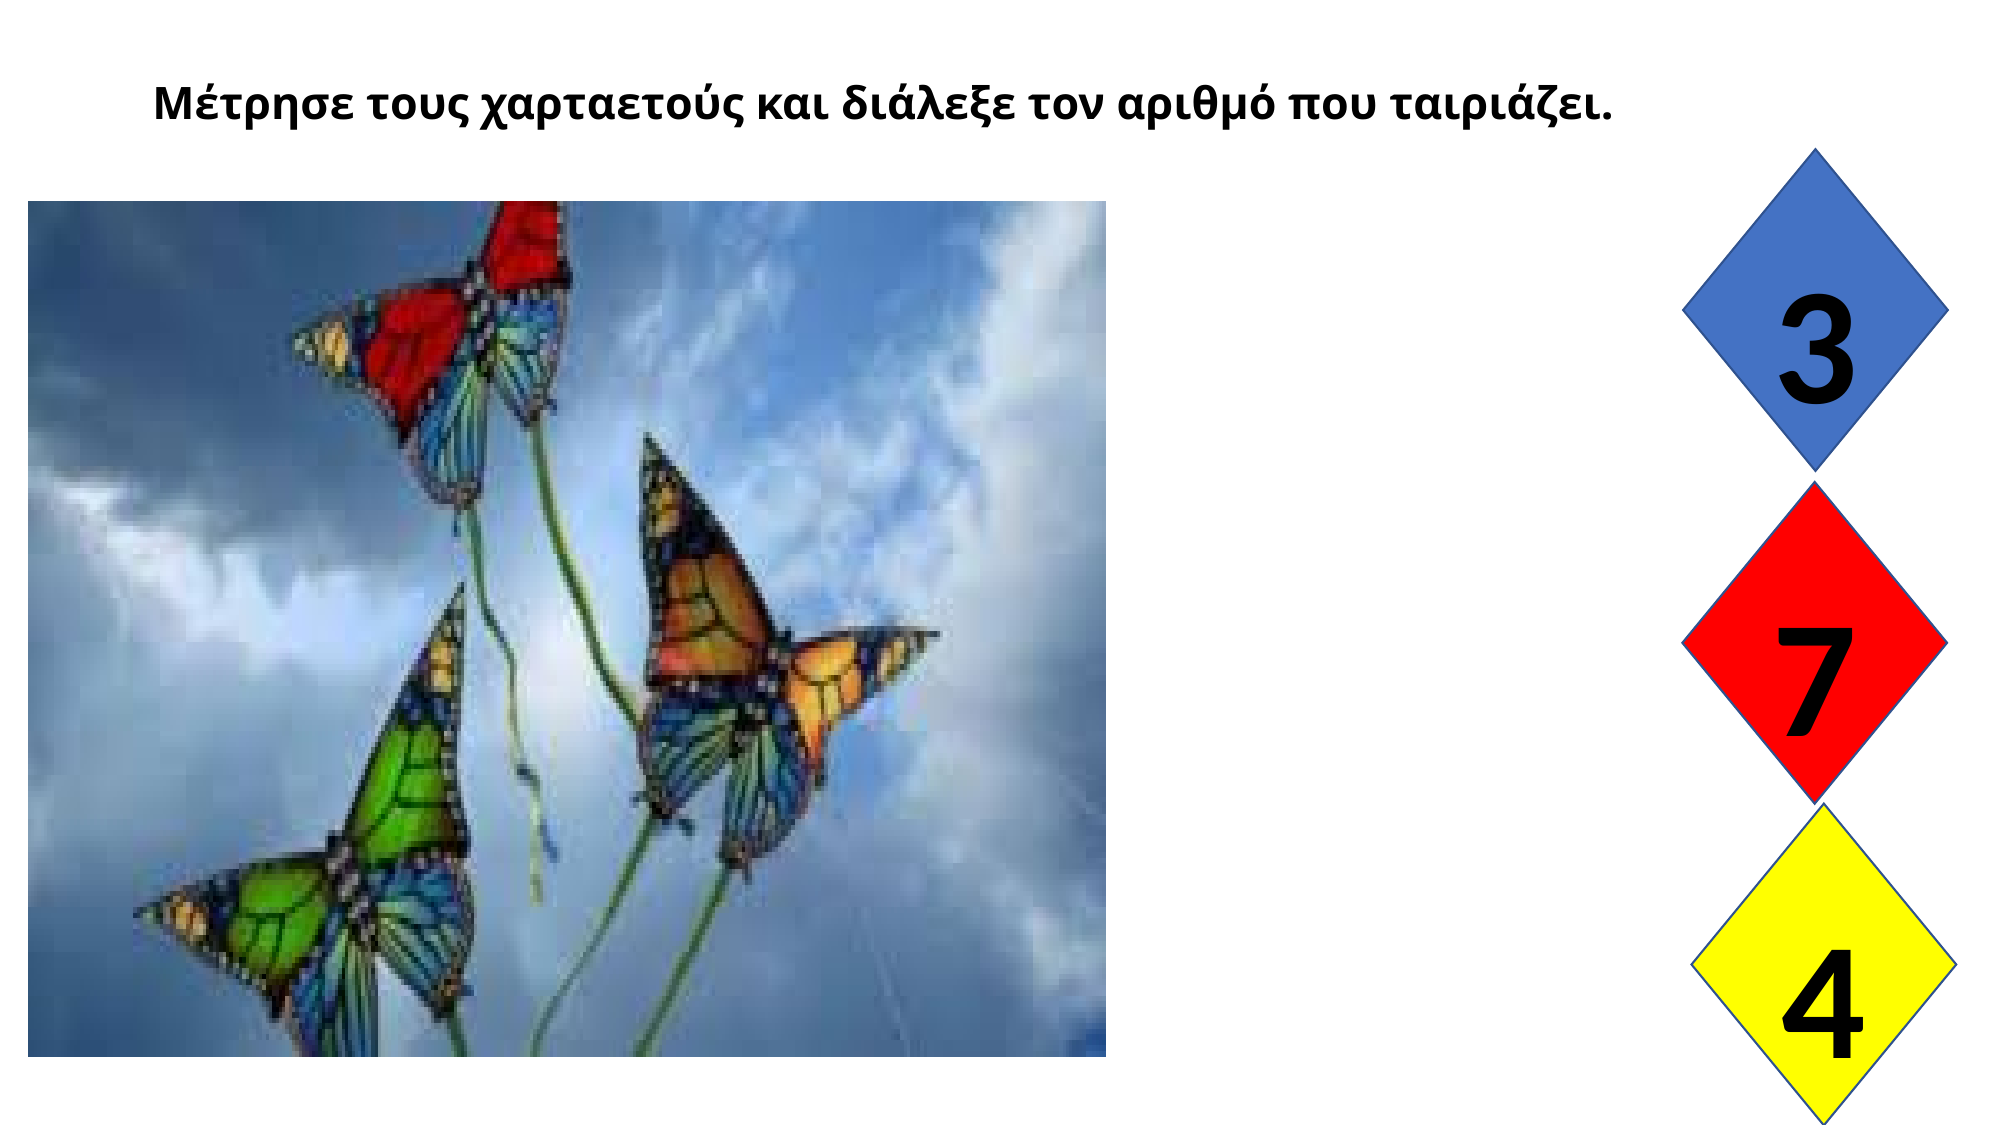

# Μέτρησε τους χαρταετούς και διάλεξε τον αριθμό που ταιριάζει.
3
7
4